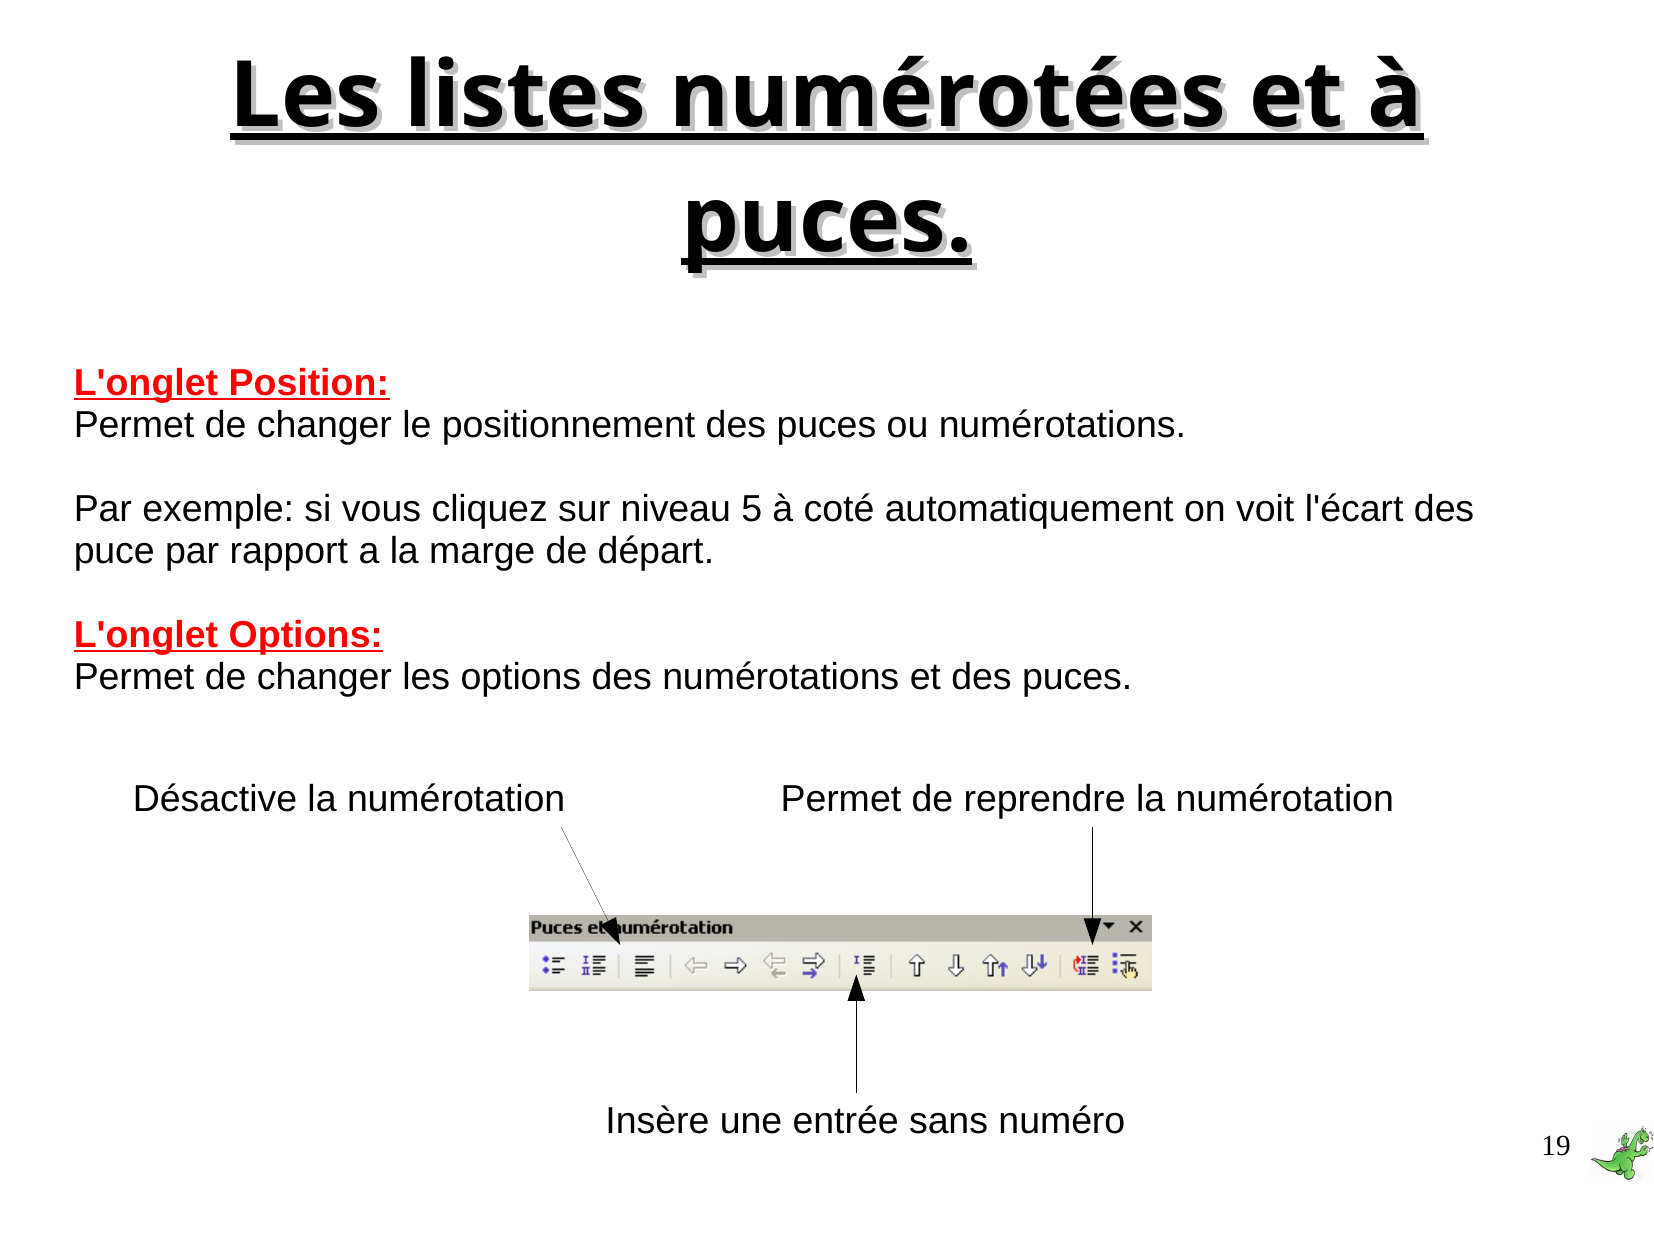

# Les listes numérotées et à puces.
L'onglet Position:
Permet de changer le positionnement des puces ou numérotations.
Par exemple: si vous cliquez sur niveau 5 à coté automatiquement on voit l'écart des puce par rapport a la marge de départ.
L'onglet Options:
Permet de changer les options des numérotations et des puces.
Désactive la numérotation
Permet de reprendre la numérotation
Insère une entrée sans numéro
19